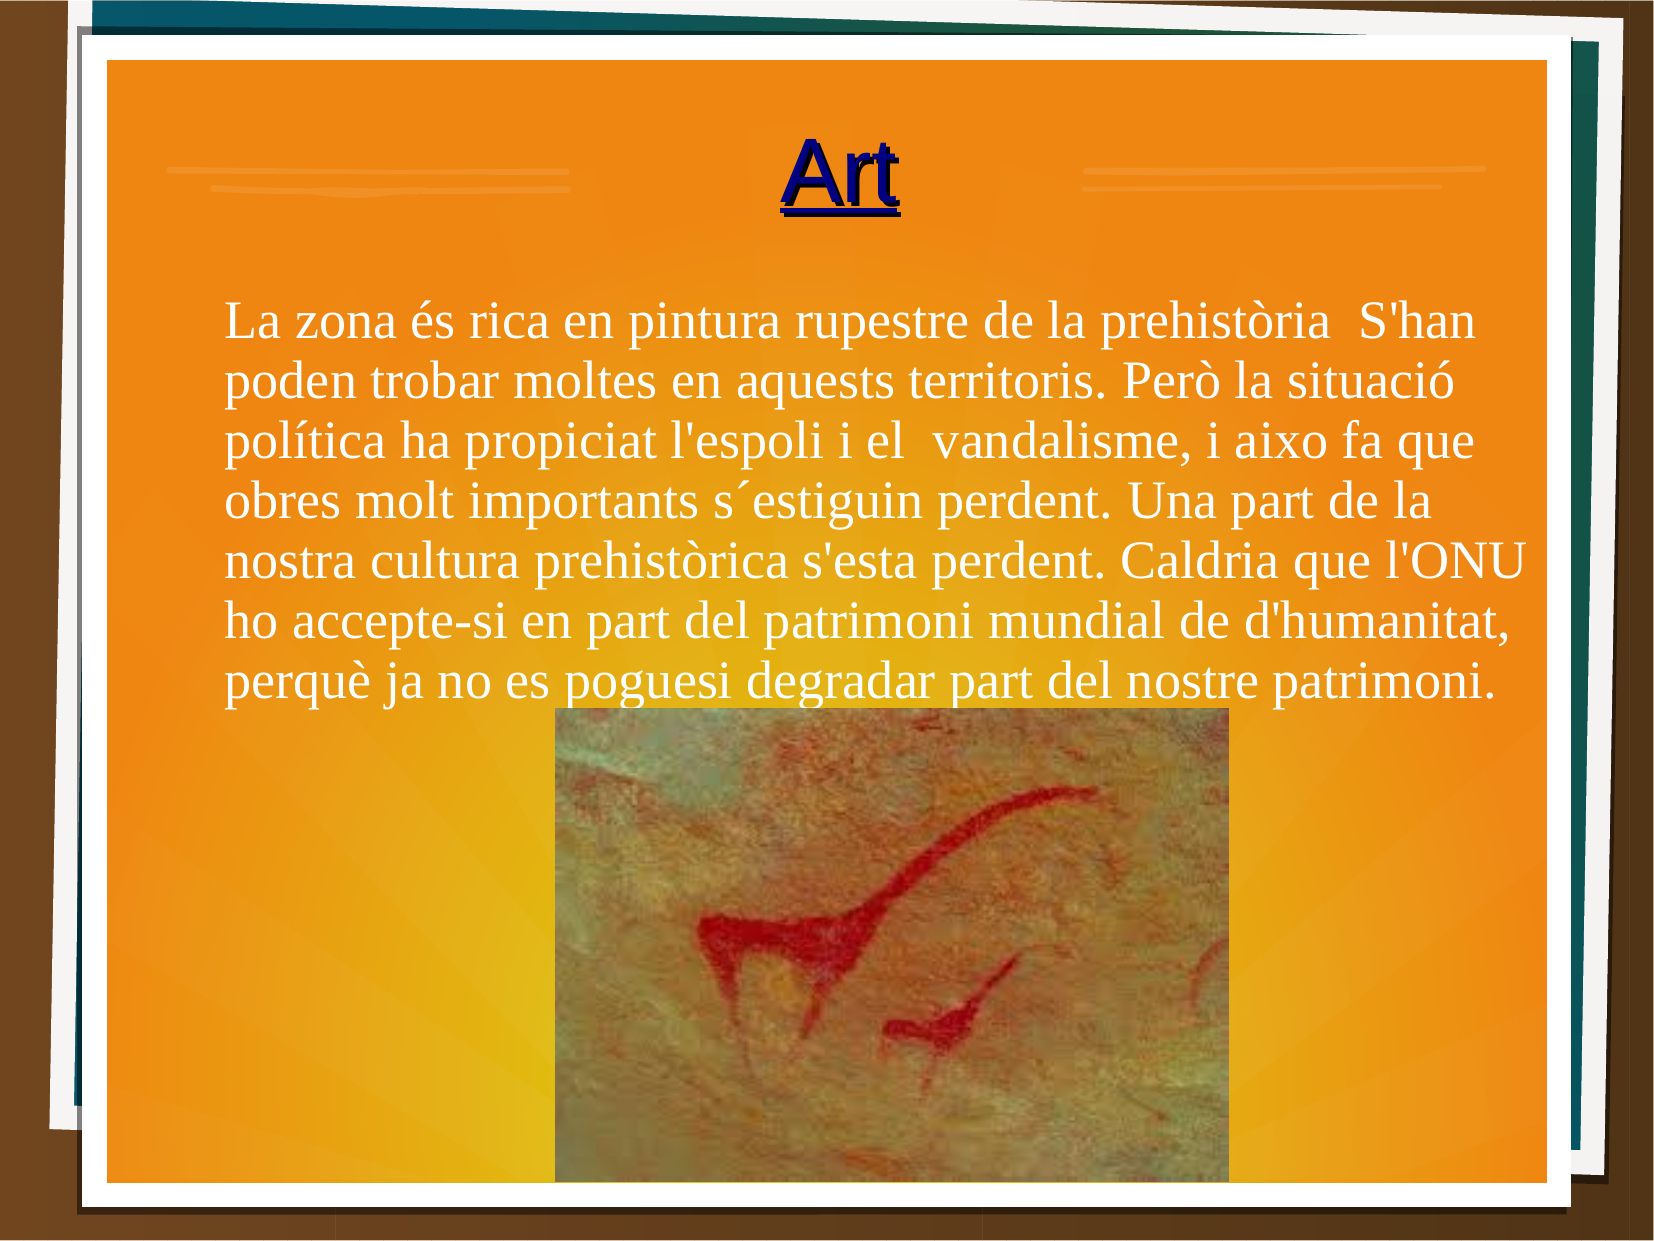

# Art
La zona és rica en pintura rupestre de la prehistòria S'han poden trobar moltes en aquests territoris. Però la situació política ha propiciat l'espoli i el vandalisme, i aixo fa que obres molt importants s´estiguin perdent. Una part de la nostra cultura prehistòrica s'esta perdent. Caldria que l'ONU ho accepte-si en part del patrimoni mundial de d'humanitat, perquè ja no es poguesi degradar part del nostre patrimoni.